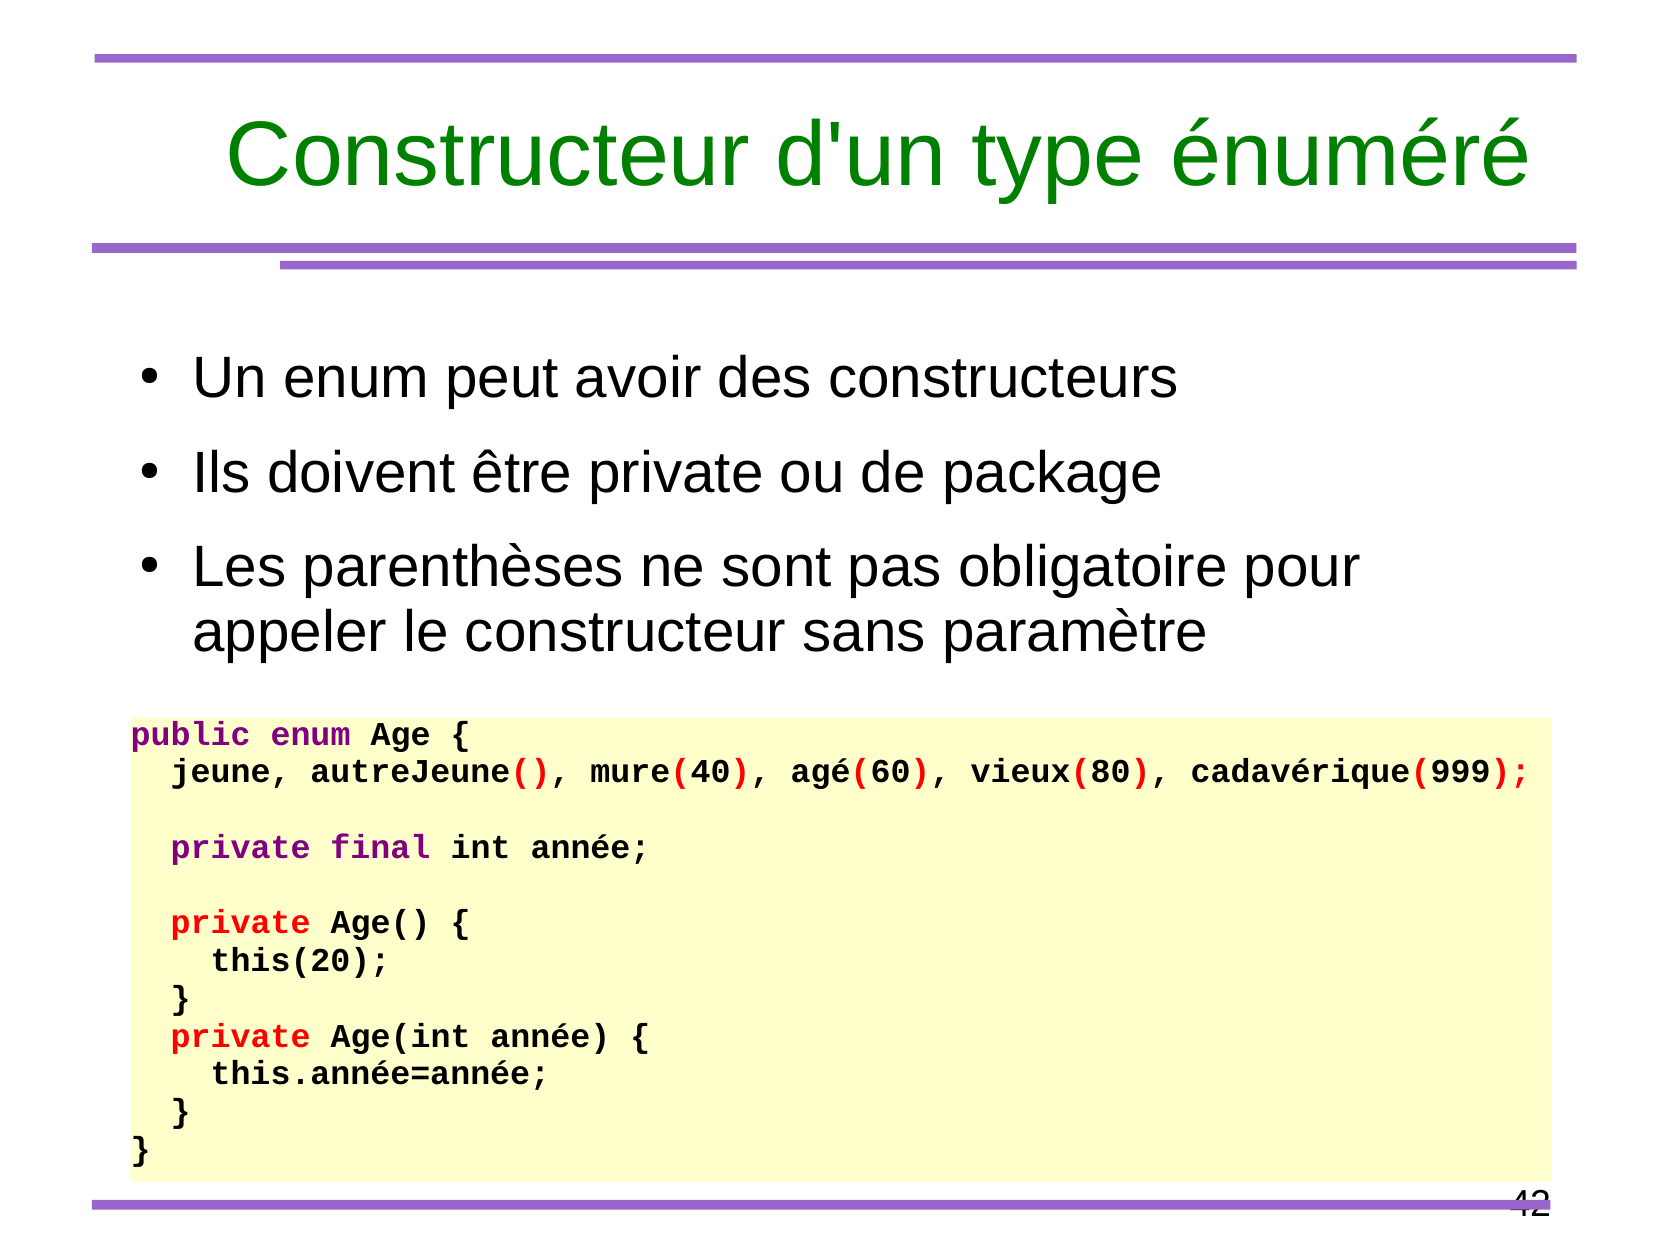

# Constructeur d'un type énuméré
Un enum peut avoir des constructeurs
Ils doivent être private ou de package
Les parenthèses ne sont pas obligatoire pour appeler le constructeur sans paramètre
public enum Age {
 jeune, autreJeune(), mure(40), agé(60), vieux(80), cadavérique(999);
 private final int année;
 private Age() {
 this(20);
 }
 private Age(int année) {
 this.année=année;
 }
}